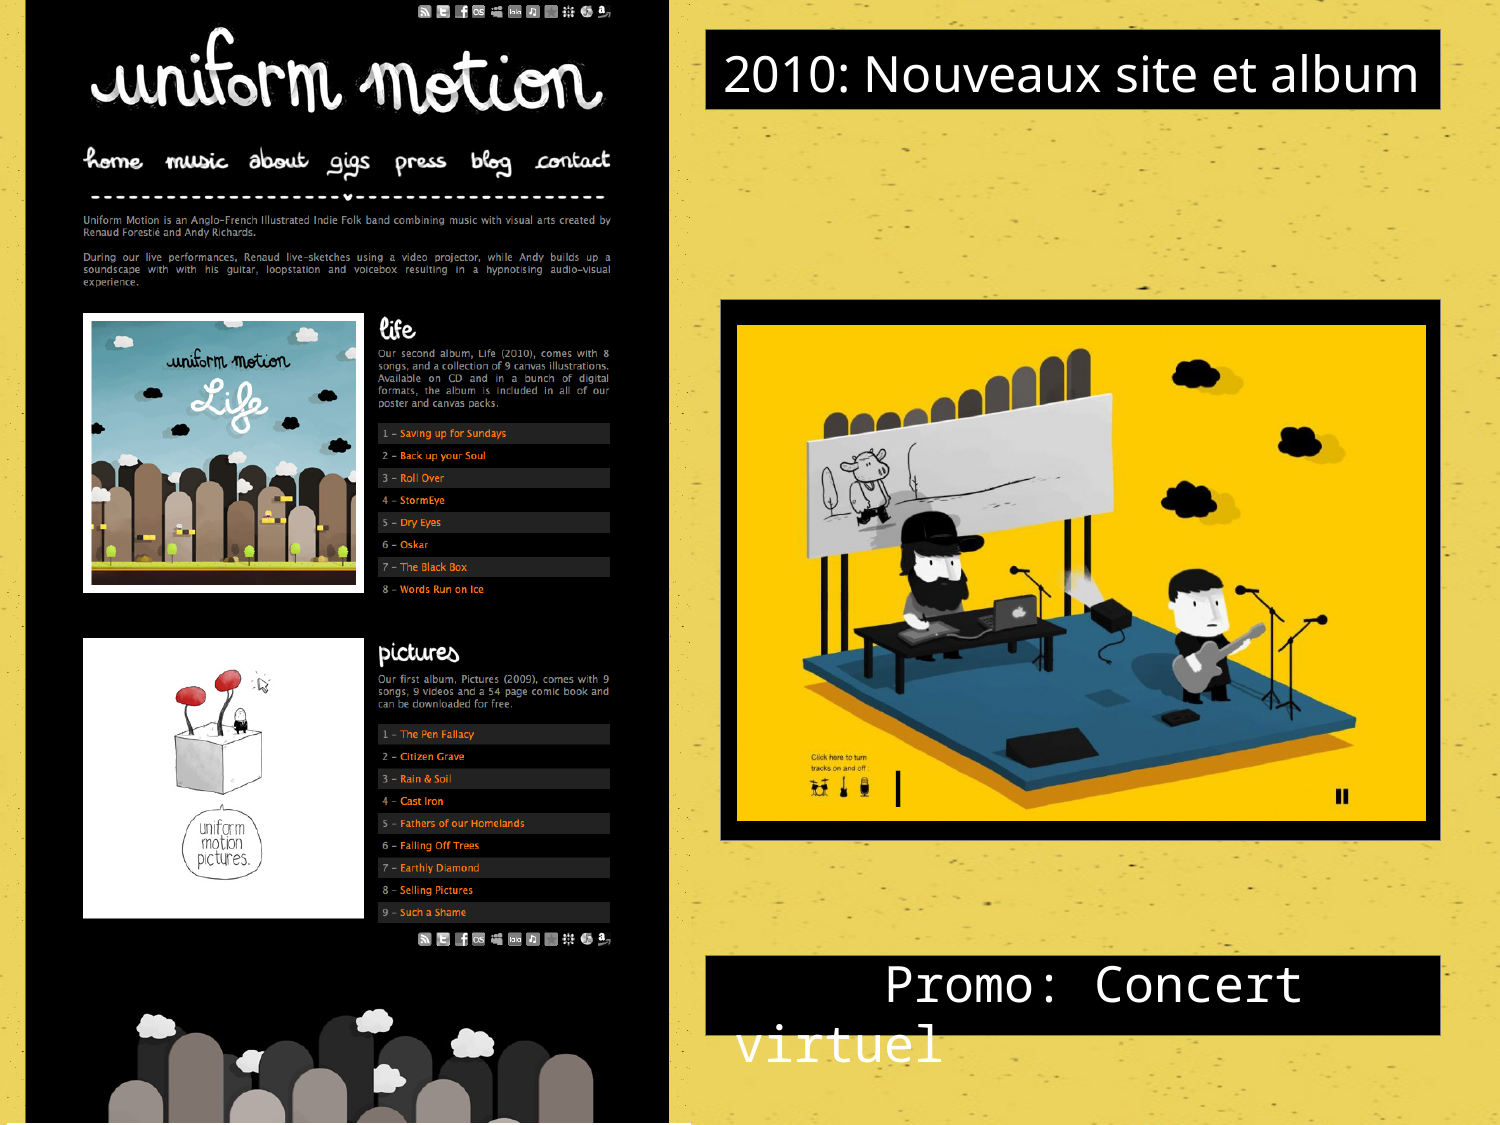

2010: Nouveaux site et album
l
 Promo: Concert virtuel